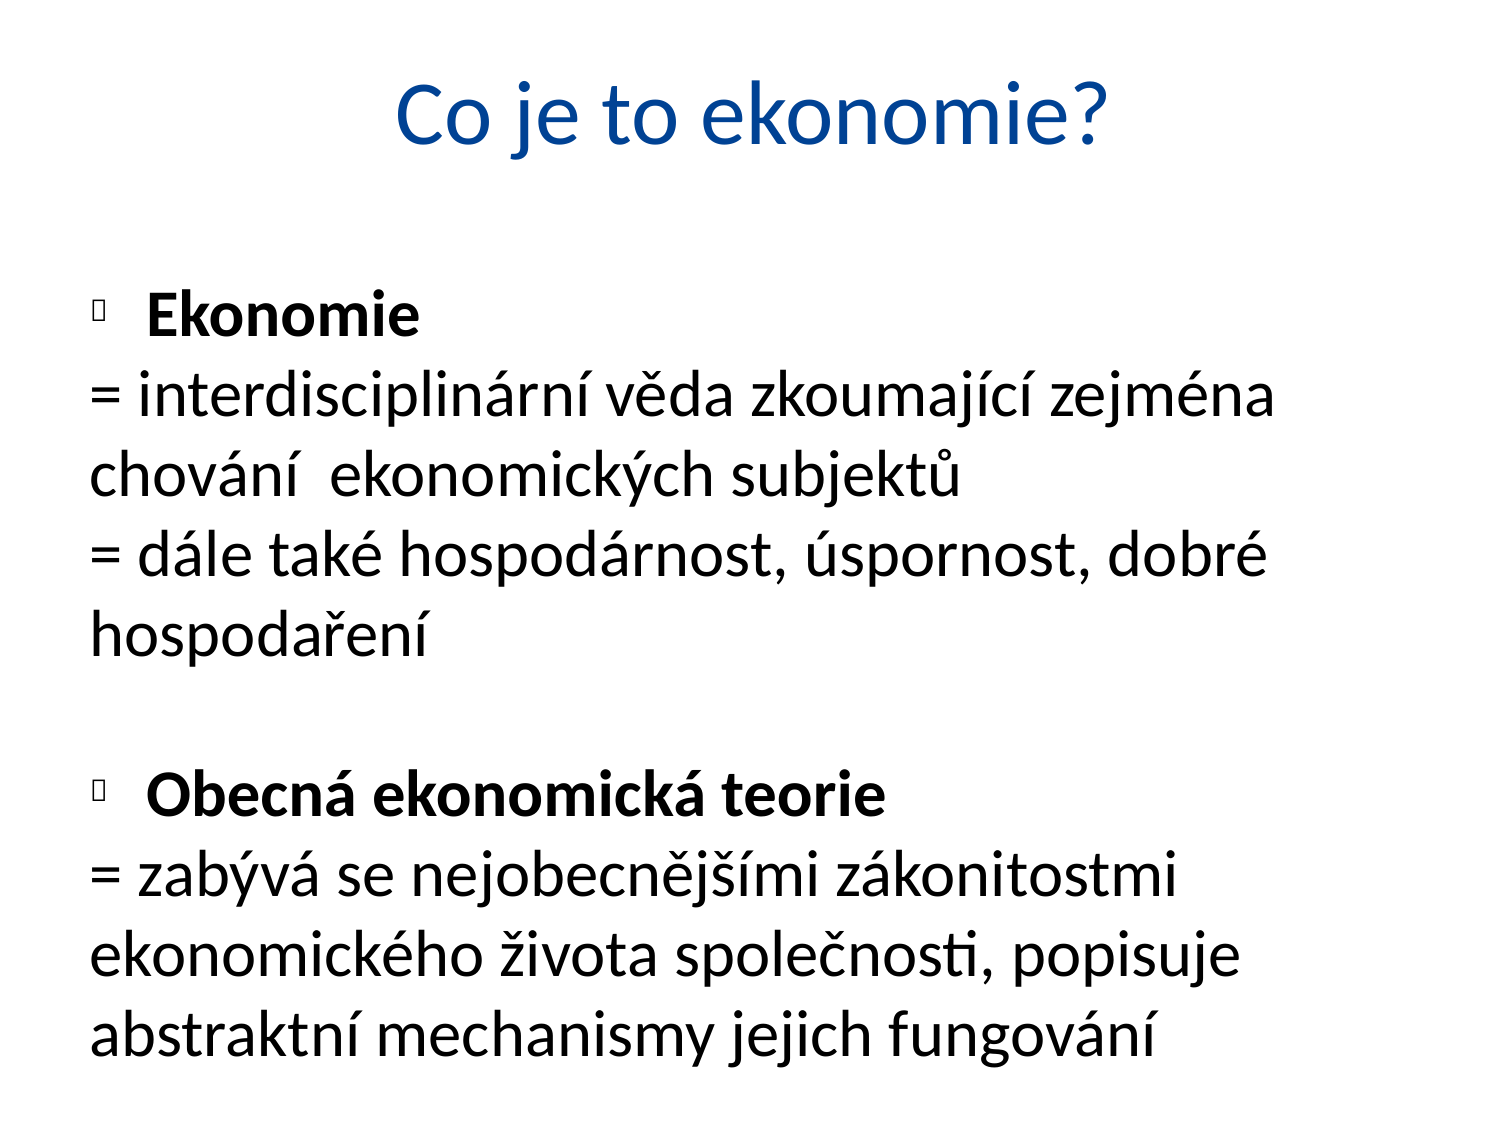

# Co je to ekonomie?
Ekonomie
= interdisciplinární věda zkoumající zejména chování ekonomických subjektů
= dále také hospodárnost, úspornost, dobré hospodaření
Obecná ekonomická teorie
= zabývá se nejobecnějšími zákonitostmi ekonomického života společnosti, popisuje abstraktní mechanismy jejich fungování